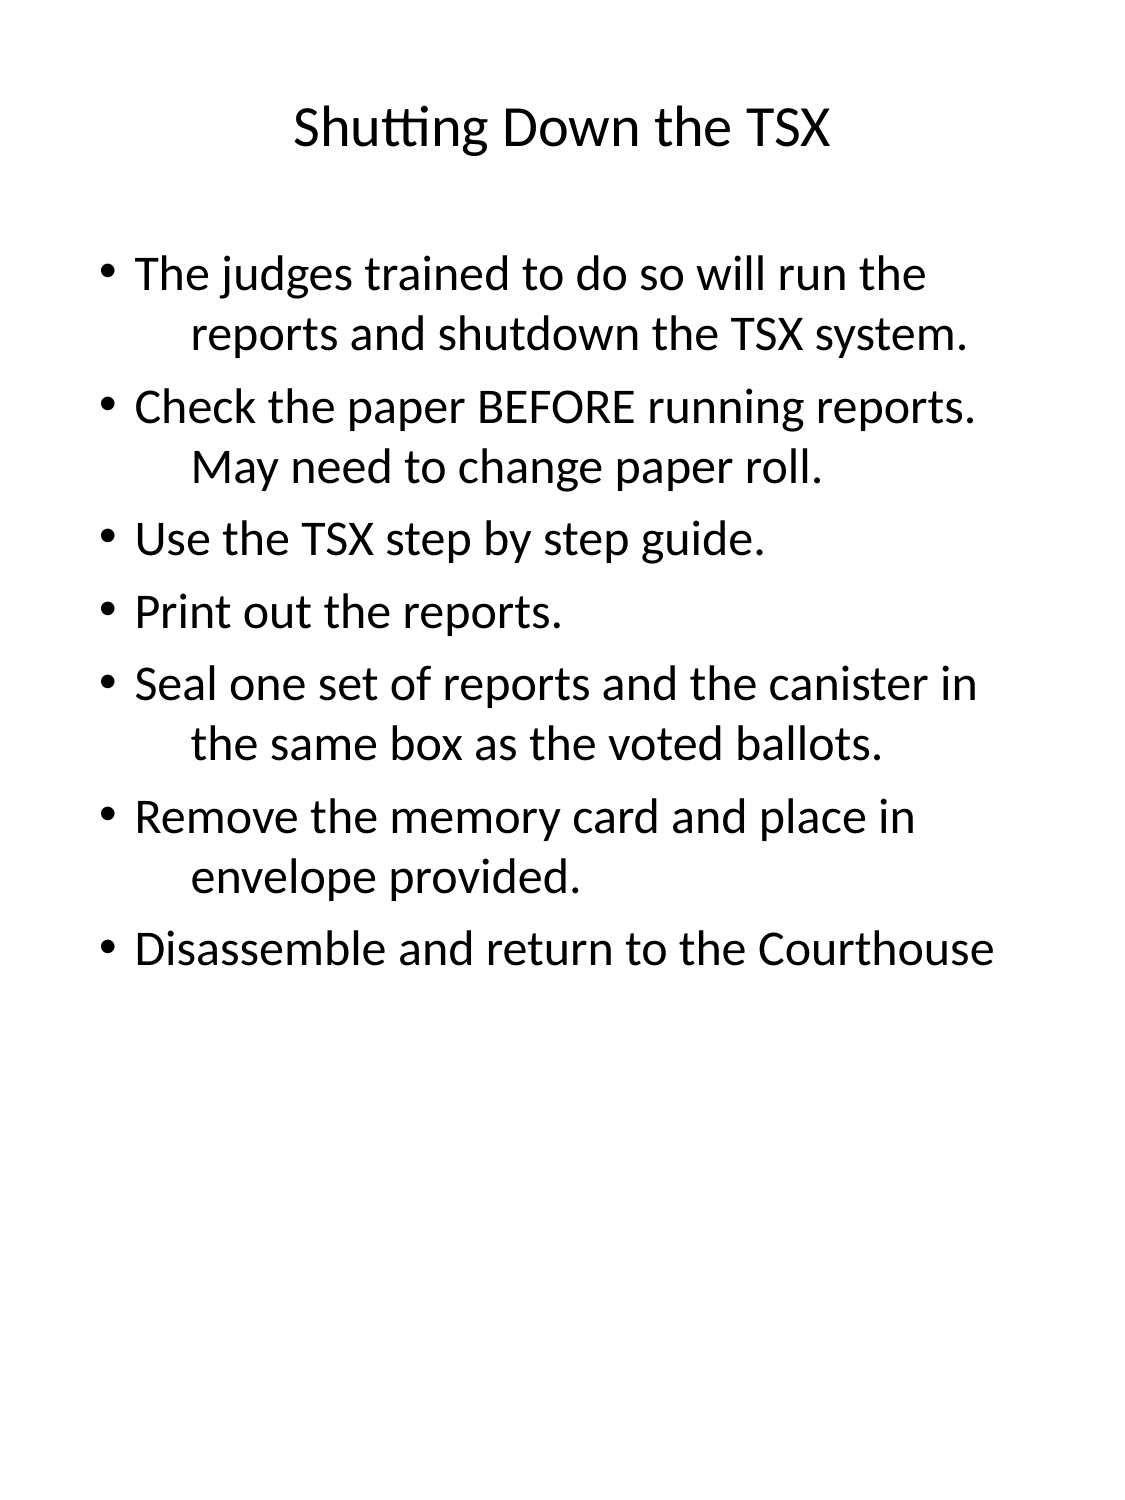

Shutting Down the TSX
The judges trained to do so will run the reports and shutdown the TSX system.
Check the paper BEFORE running reports. May need to change paper roll.
Use the TSX step by step guide.
Print out the reports.
Seal one set of reports and the canister in the same box as the voted ballots.
Remove the memory card and place in envelope provided.
Disassemble and return to the Courthouse